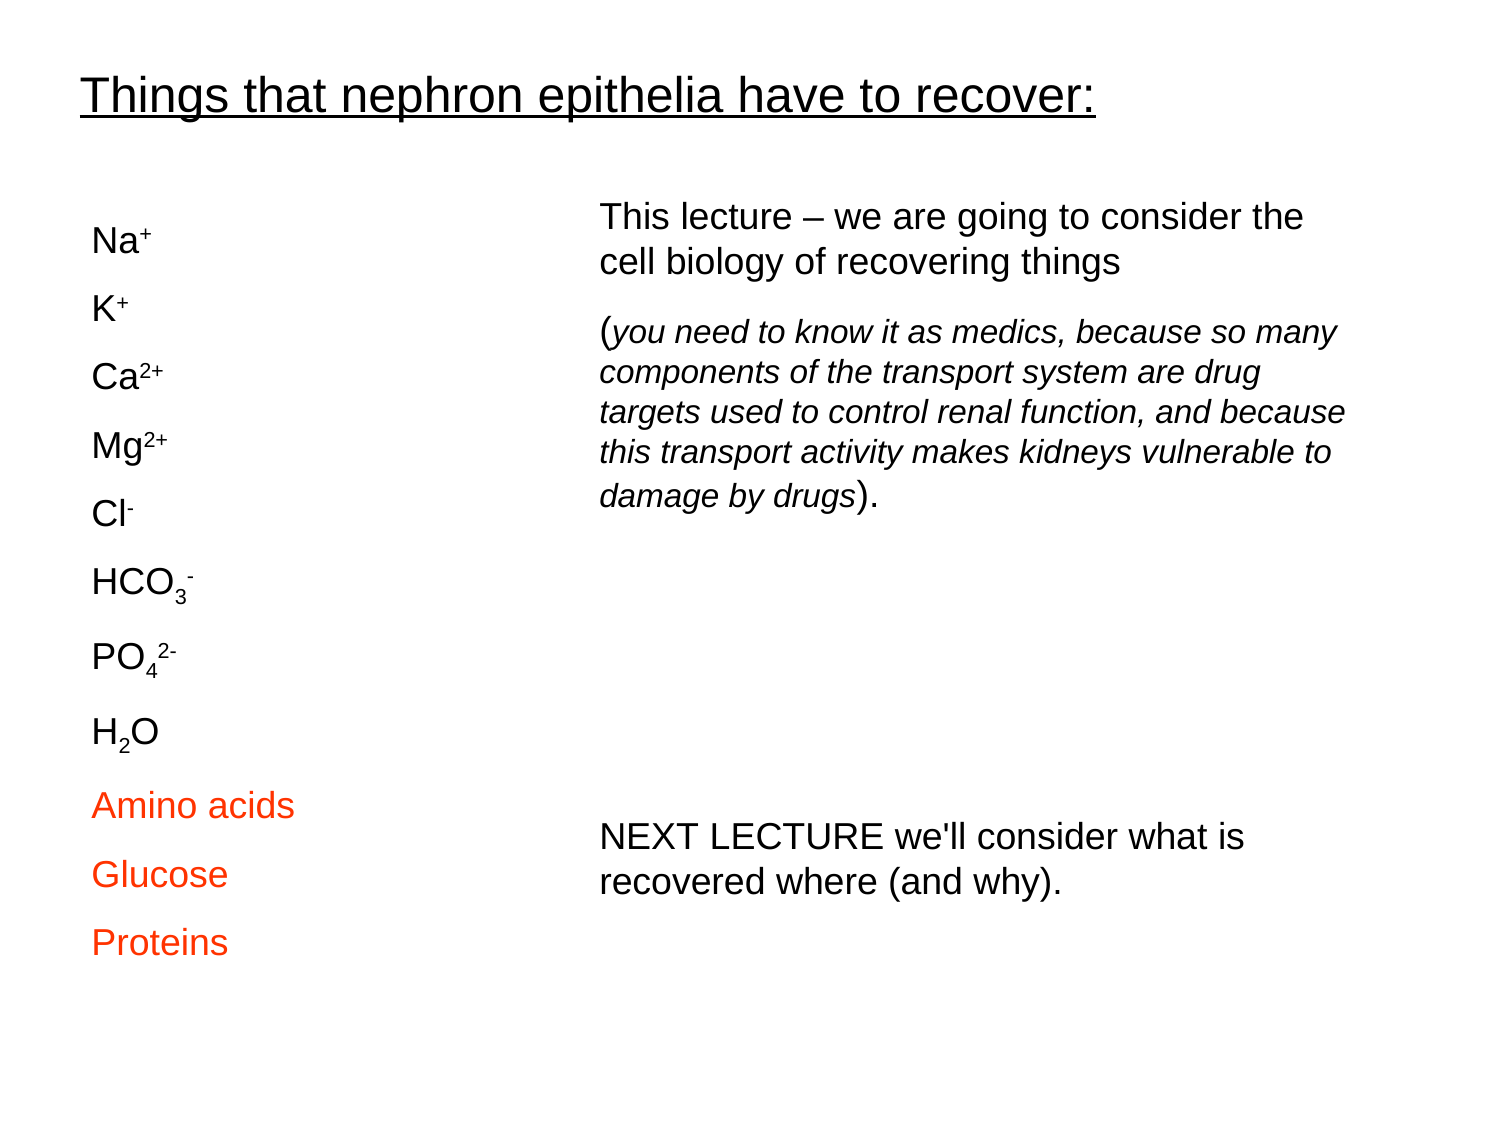

Things that nephron epithelia have to recover:
This lecture – we are going to consider the cell biology of recovering things
(you need to know it as medics, because so many components of the transport system are drug targets used to control renal function, and because this transport activity makes kidneys vulnerable to damage by drugs).
NEXT LECTURE we'll consider what is recovered where (and why).
Na+
K+
Ca2+
Mg2+
Cl-
HCO3-
PO42-
H2O
Amino acids
Glucose
Proteins